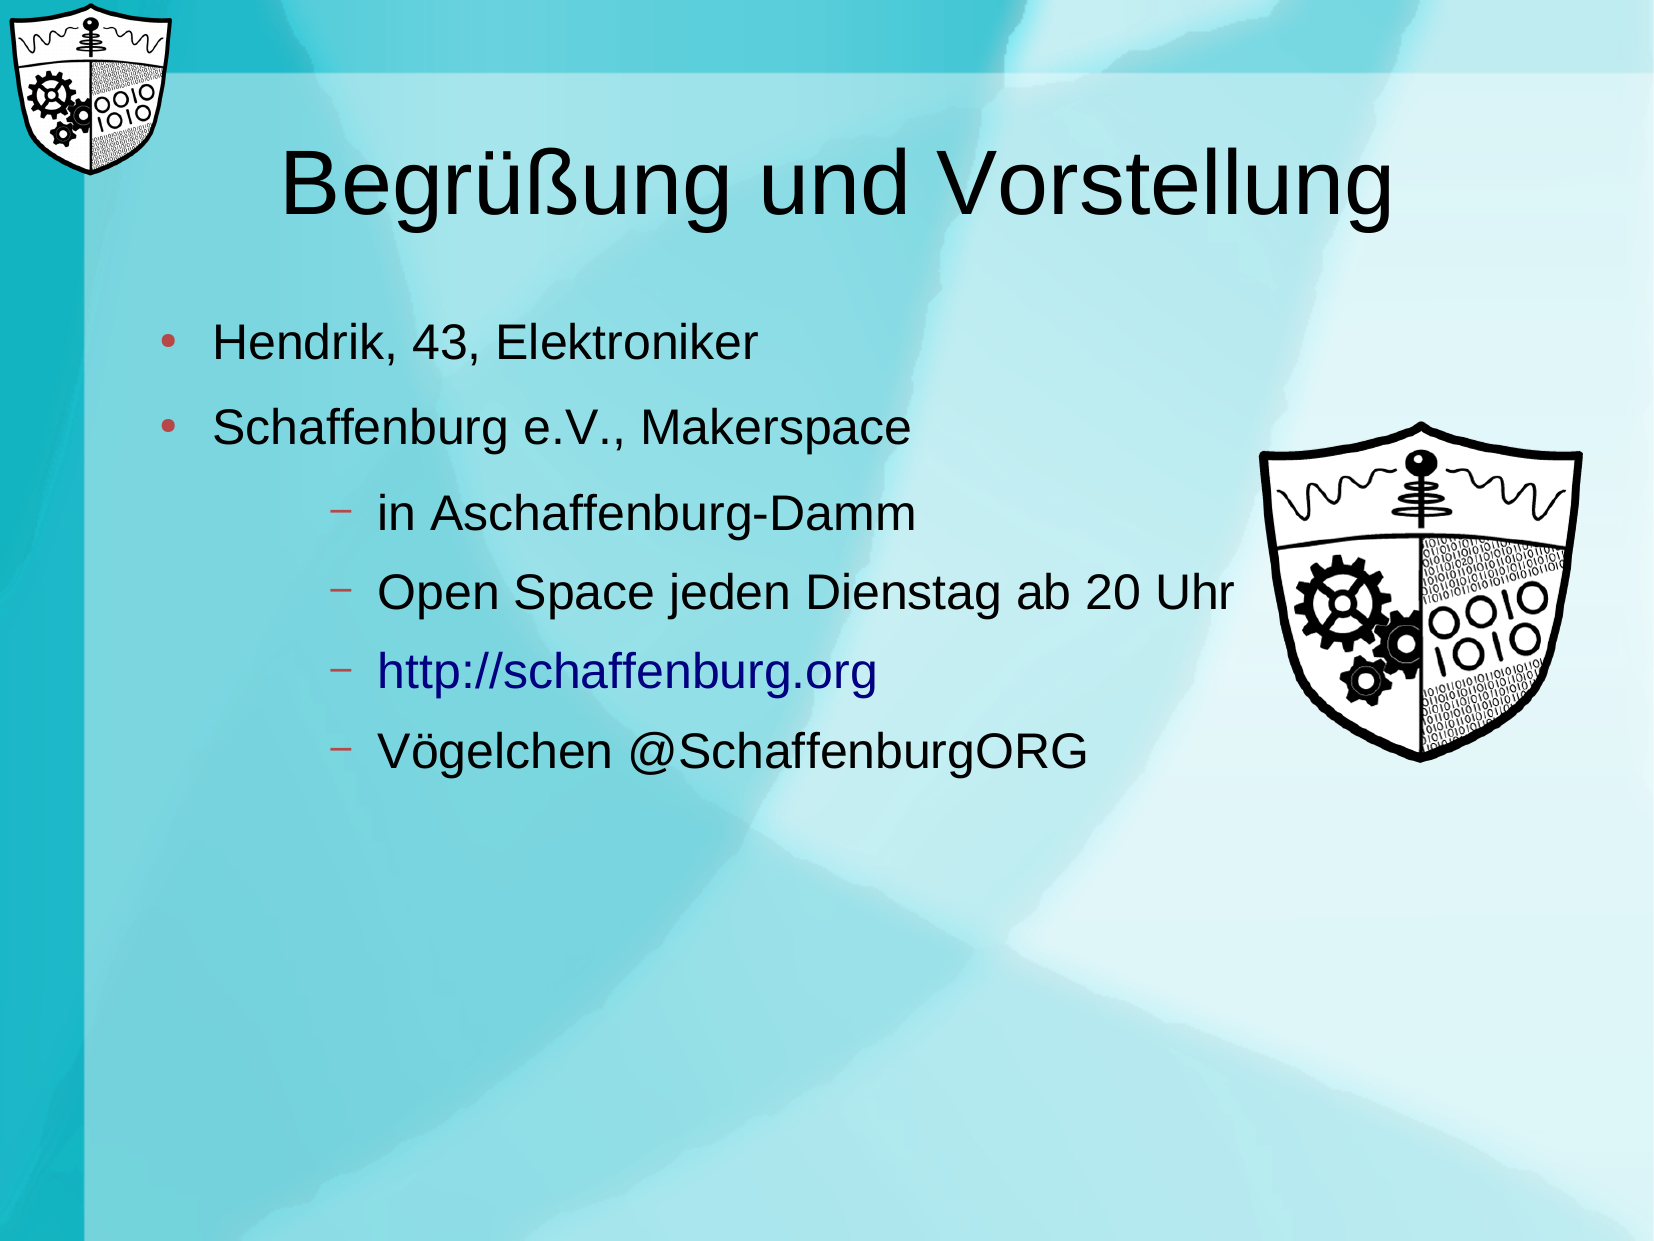

# Begrüßung und Vorstellung
Hendrik, 43, Elektroniker
Schaffenburg e.V., Makerspace
in Aschaffenburg-Damm
Open Space jeden Dienstag ab 20 Uhr
http://schaffenburg.org
Vögelchen @SchaffenburgORG